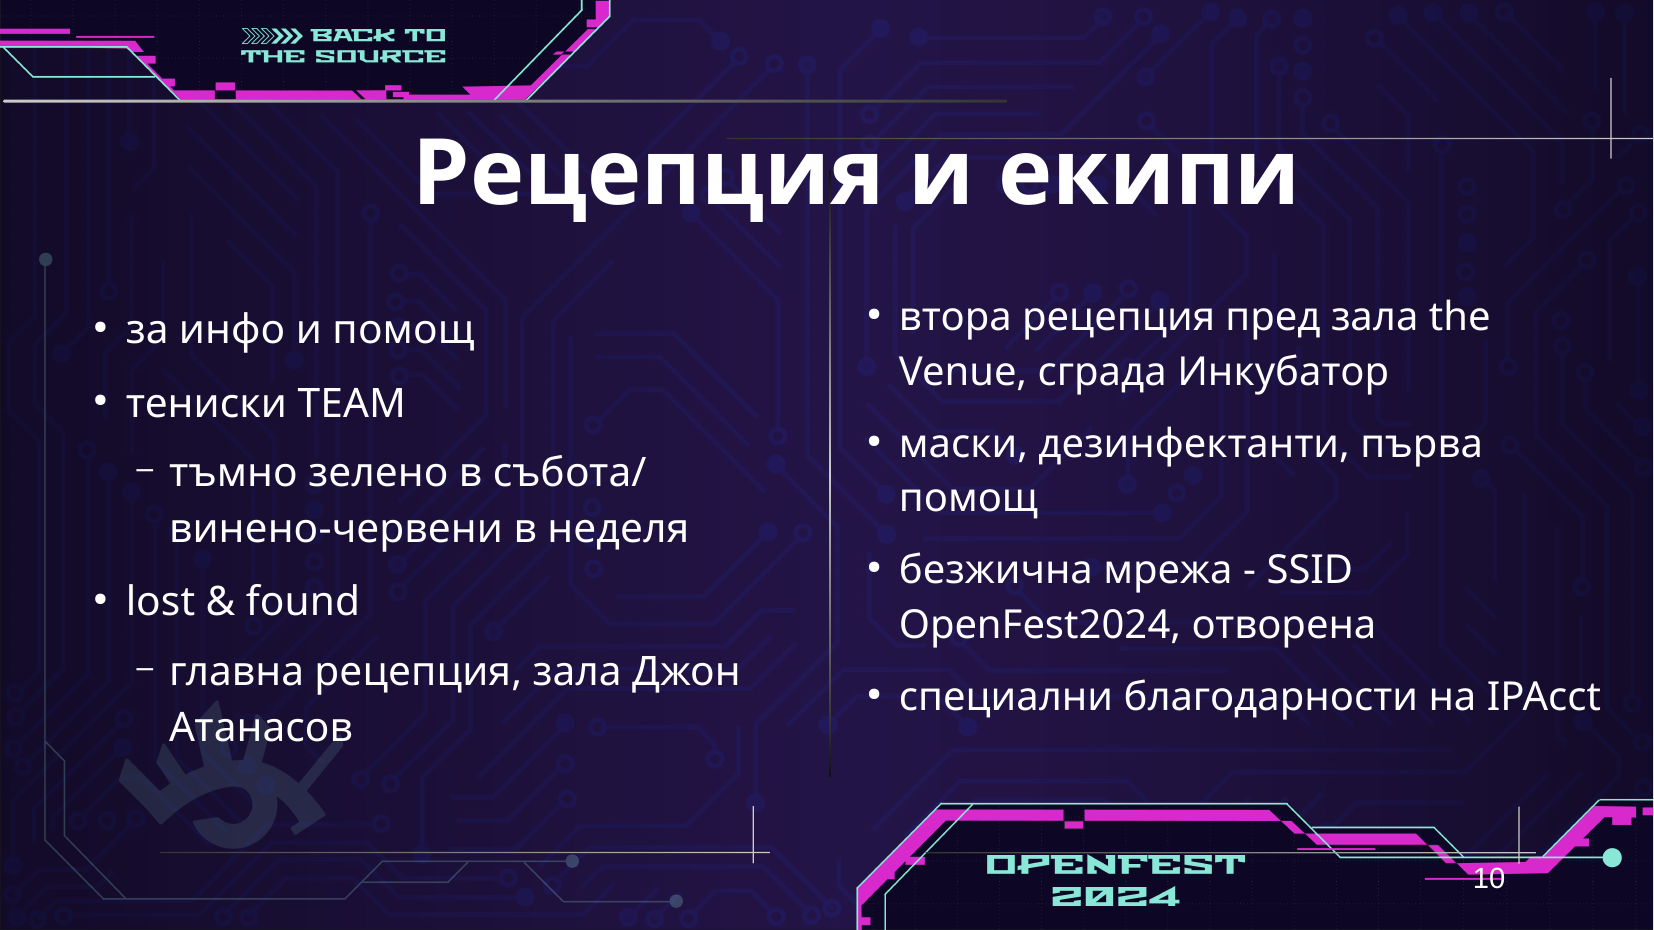

# Рецепция и екипи
втора рецепция пред зала the Venue, сграда Инкубатор
маски, дезинфектанти, първа помощ
безжична мрежа - SSID OpenFest2024, отворена
специални благодарности на IPAcct
за инфо и помощ
тениски TEAM
тъмно зелено в събота/ винено-червени в неделя
lost & found
главна рецепция, зала Джон Атанасов
10